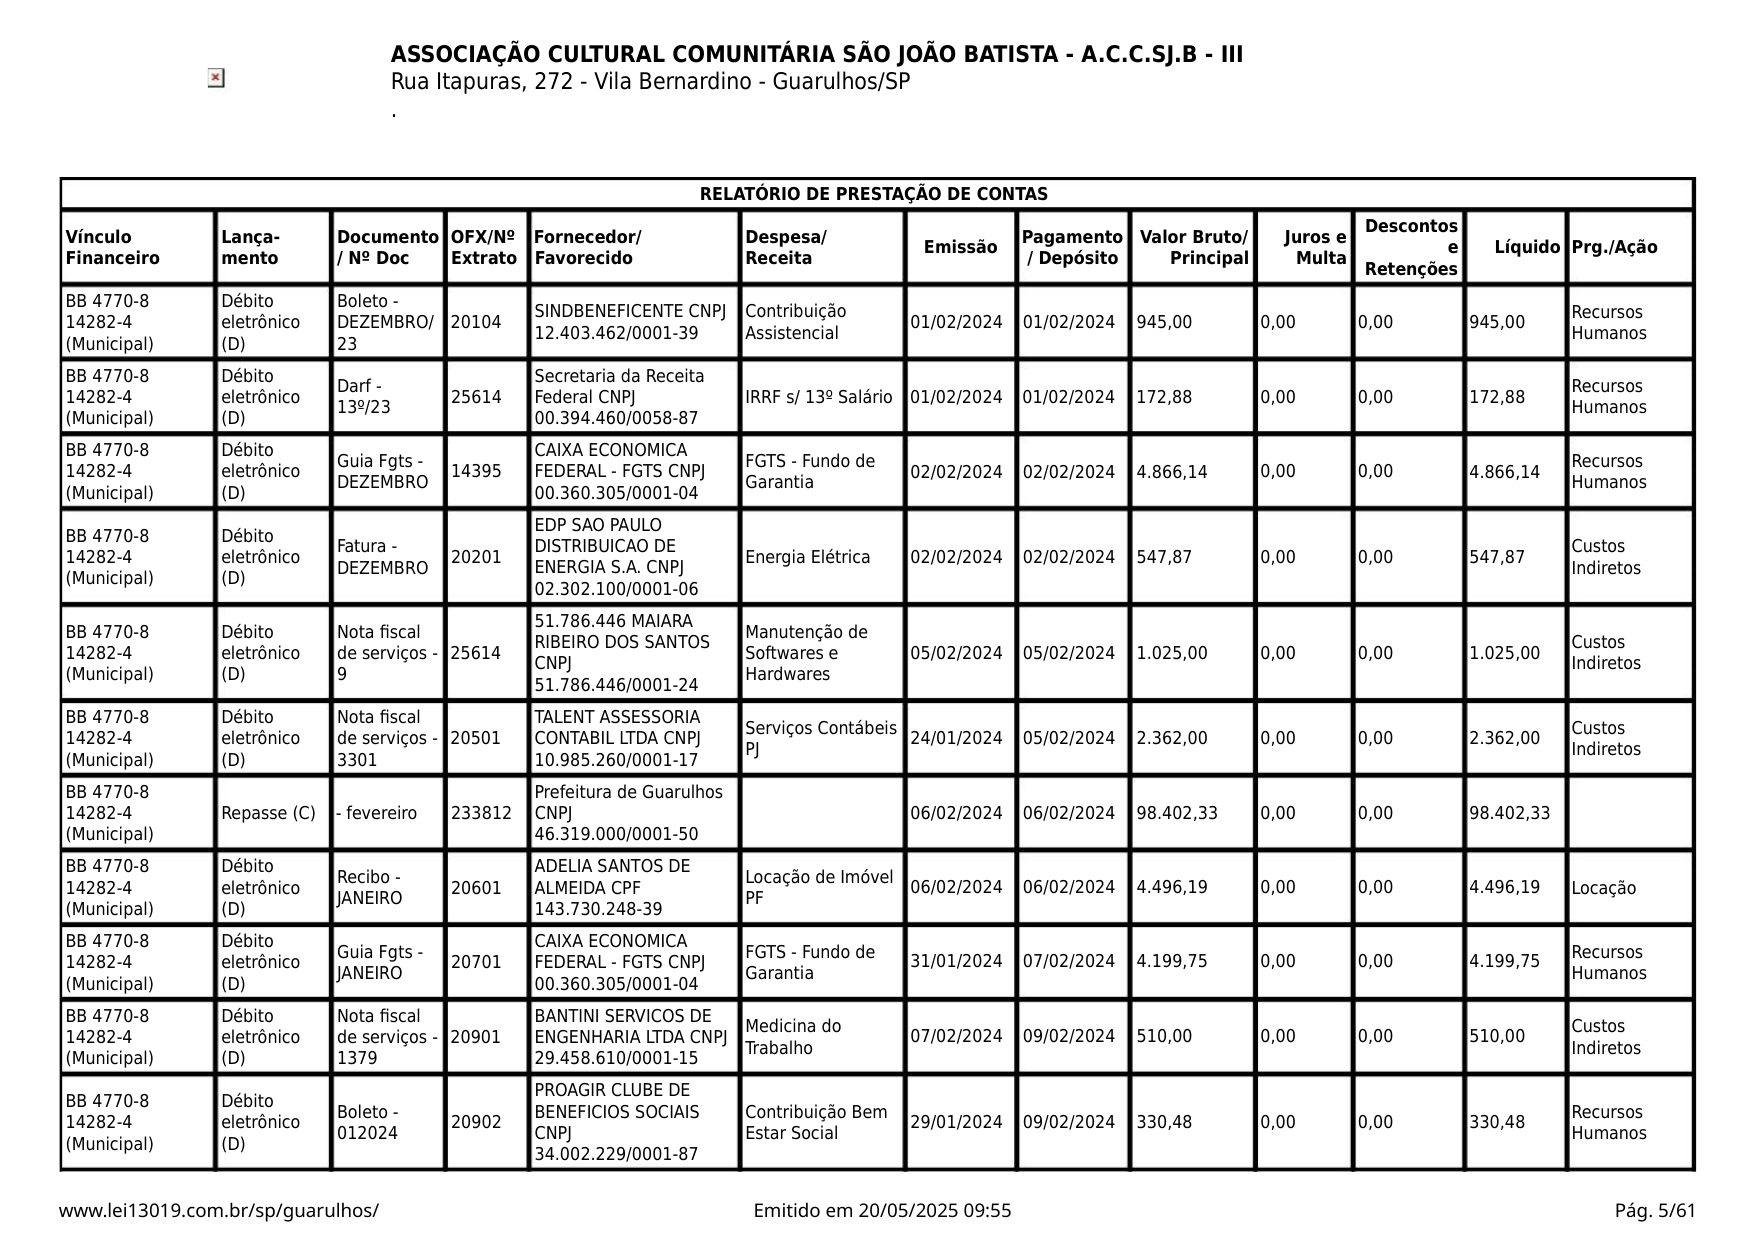

ASSOCIAÇÃO CULTURAL COMUNITÁRIA SÃO JOÃO BATISTA - A.C.C.SJ.B - III
Rua Itapuras, 272 - Vila Bernardino - Guarulhos/SP
.
RELATÓRIO DE PRESTAÇÃO DE CONTAS
Descontos
e
Retenções
Vínculo
Financeiro
Lança-
mento
Documento OFX/Nº Fornecedor/
Despesa/
Receita
Pagamento Valor Bruto/
/ Depósito Principal
Juros e
Multa
Emissão
Líquido Prg./Ação
/ Nº Doc
Extrato Favorecido
BB 4770-8
14282-4
(Municipal)
Débito
eletrônico
(D)
Boleto -
DEZEMBRO/ 20104
23
SINDBENEFICENTE CNPJ Contribuição
Recursos
Humanos
01/02/2024 01/02/2024 945,00
0,00
0,00
0,00
0,00
945,00
12.403.462/0001-39
Assistencial
BB 4770-8
14282-4
(Municipal)
Débito
eletrônico
(D)
Secretaria da Receita
Federal CNPJ
00.394.460/0058-87
Darf -
13º/23
Recursos
Humanos
25614
14395
IRRF s/ 13º Salário 01/02/2024 01/02/2024 172,88
FGTS - Fundo de
0,00
0,00
172,88
BB 4770-8
14282-4
(Municipal)
Débito
eletrônico
(D)
CAIXA ECONOMICA
FEDERAL - FGTS CNPJ
00.360.305/0001-04
Guia Fgts -
DEZEMBRO
Recursos
Humanos
02/02/2024 02/02/2024 4.866,14
4.866,14
Garantia
EDP SAO PAULO
BB 4770-8
14282-4
(Municipal)
Débito
eletrônico
(D)
Fatura -
DEZEMBRO
DISTRIBUICAO DE
ENERGIA S.A. CNPJ
02.302.100/0001-06
Custos
Indiretos
20201
Energia Elétrica
02/02/2024 02/02/2024 547,87
0,00
0,00
0,00
0,00
547,87
51.786.446 MAIARA
RIBEIRO DOS SANTOS
CNPJ
BB 4770-8
14282-4
(Municipal)
Débito
eletrônico
(D)
Nota ﬁscal
de serviços - 25614
9
Manutenção de
Softwares e
Hardwares
Custos
Indiretos
05/02/2024 05/02/2024 1.025,00
1.025,00
51.786.446/0001-24
BB 4770-8
14282-4
(Municipal)
Débito
eletrônico
(D)
Nota ﬁscal
de serviços - 20501
3301
TALENT ASSESSORIA
CONTABIL LTDA CNPJ
10.985.260/0001-17
Serviços Contábeis
PJ
Custos
Indiretos
24/01/2024 05/02/2024 2.362,00
06/02/2024 06/02/2024 98.402,33
06/02/2024 06/02/2024 4.496,19
31/01/2024 07/02/2024 4.199,75
07/02/2024 09/02/2024 510,00
0,00
0,00
0,00
0,00
0,00
0,00
0,00
0,00
0,00
0,00
2.362,00
98.402,33
4.496,19
4.199,75
510,00
BB 4770-8
14282-4
(Municipal)
Prefeitura de Guarulhos
233812 CNPJ
Repasse (C) - fevereiro
46.319.000/0001-50
BB 4770-8
14282-4
(Municipal)
Débito
eletrônico
(D)
ADELIA SANTOS DE
ALMEIDA CPF
143.730.248-39
Recibo -
JANEIRO
Locação de Imóvel
PF
20601
20701
Locação
BB 4770-8
14282-4
(Municipal)
Débito
eletrônico
(D)
CAIXA ECONOMICA
FEDERAL - FGTS CNPJ
00.360.305/0001-04
Guia Fgts -
JANEIRO
FGTS - Fundo de
Garantia
Recursos
Humanos
BB 4770-8
14282-4
(Municipal)
Débito
eletrônico
(D)
Nota ﬁscal
de serviços - 20901
1379
BANTINI SERVICOS DE
ENGENHARIA LTDA CNPJ
29.458.610/0001-15
Medicina do
Trabalho
Custos
Indiretos
PROAGIR CLUBE DE
BENEFICIOS SOCIAIS
CNPJ
BB 4770-8
14282-4
(Municipal)
Débito
eletrônico
(D)
Boleto -
012024
Contribuição Bem
Estar Social
Recursos
Humanos
20902
29/01/2024 09/02/2024 330,48
0,00
0,00
330,48
34.002.229/0001-87
www.lei13019.com.br/sp/guarulhos/
Emitido em 20/05/2025 09:55
Pág. 5/61